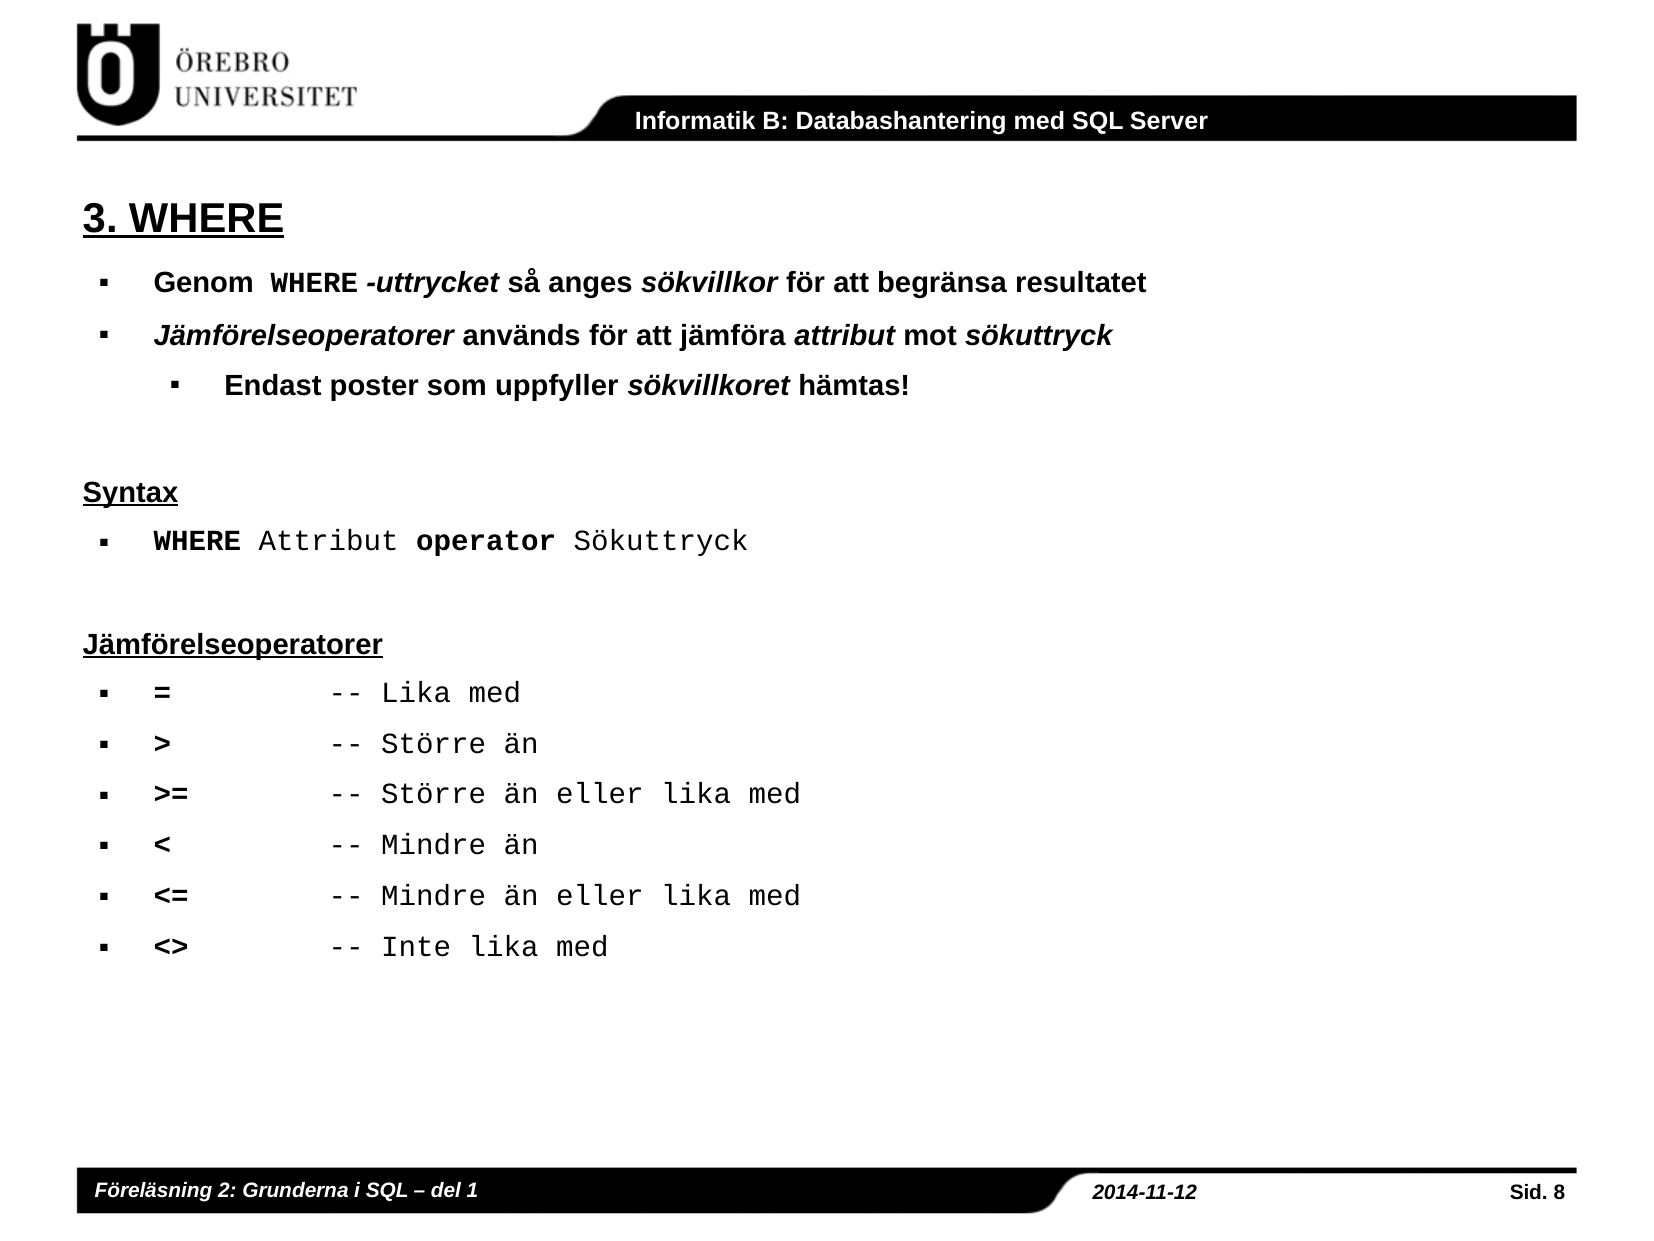

# 3. WHERE
Genom WHERE -uttrycket så anges sökvillkor för att begränsa resultatet
Jämförelseoperatorer används för att jämföra attribut mot sökuttryck
Endast poster som uppfyller sökvillkoret hämtas!
Syntax
WHERE Attribut operator Sökuttryck
Jämförelseoperatorer
= -- Lika med
> -- Större än
>= -- Större än eller lika med
< -- Mindre än
<= -- Mindre än eller lika med
<> -- Inte lika med
Föreläsning 2: Grunderna i SQL – del 1
2014-11-12
8